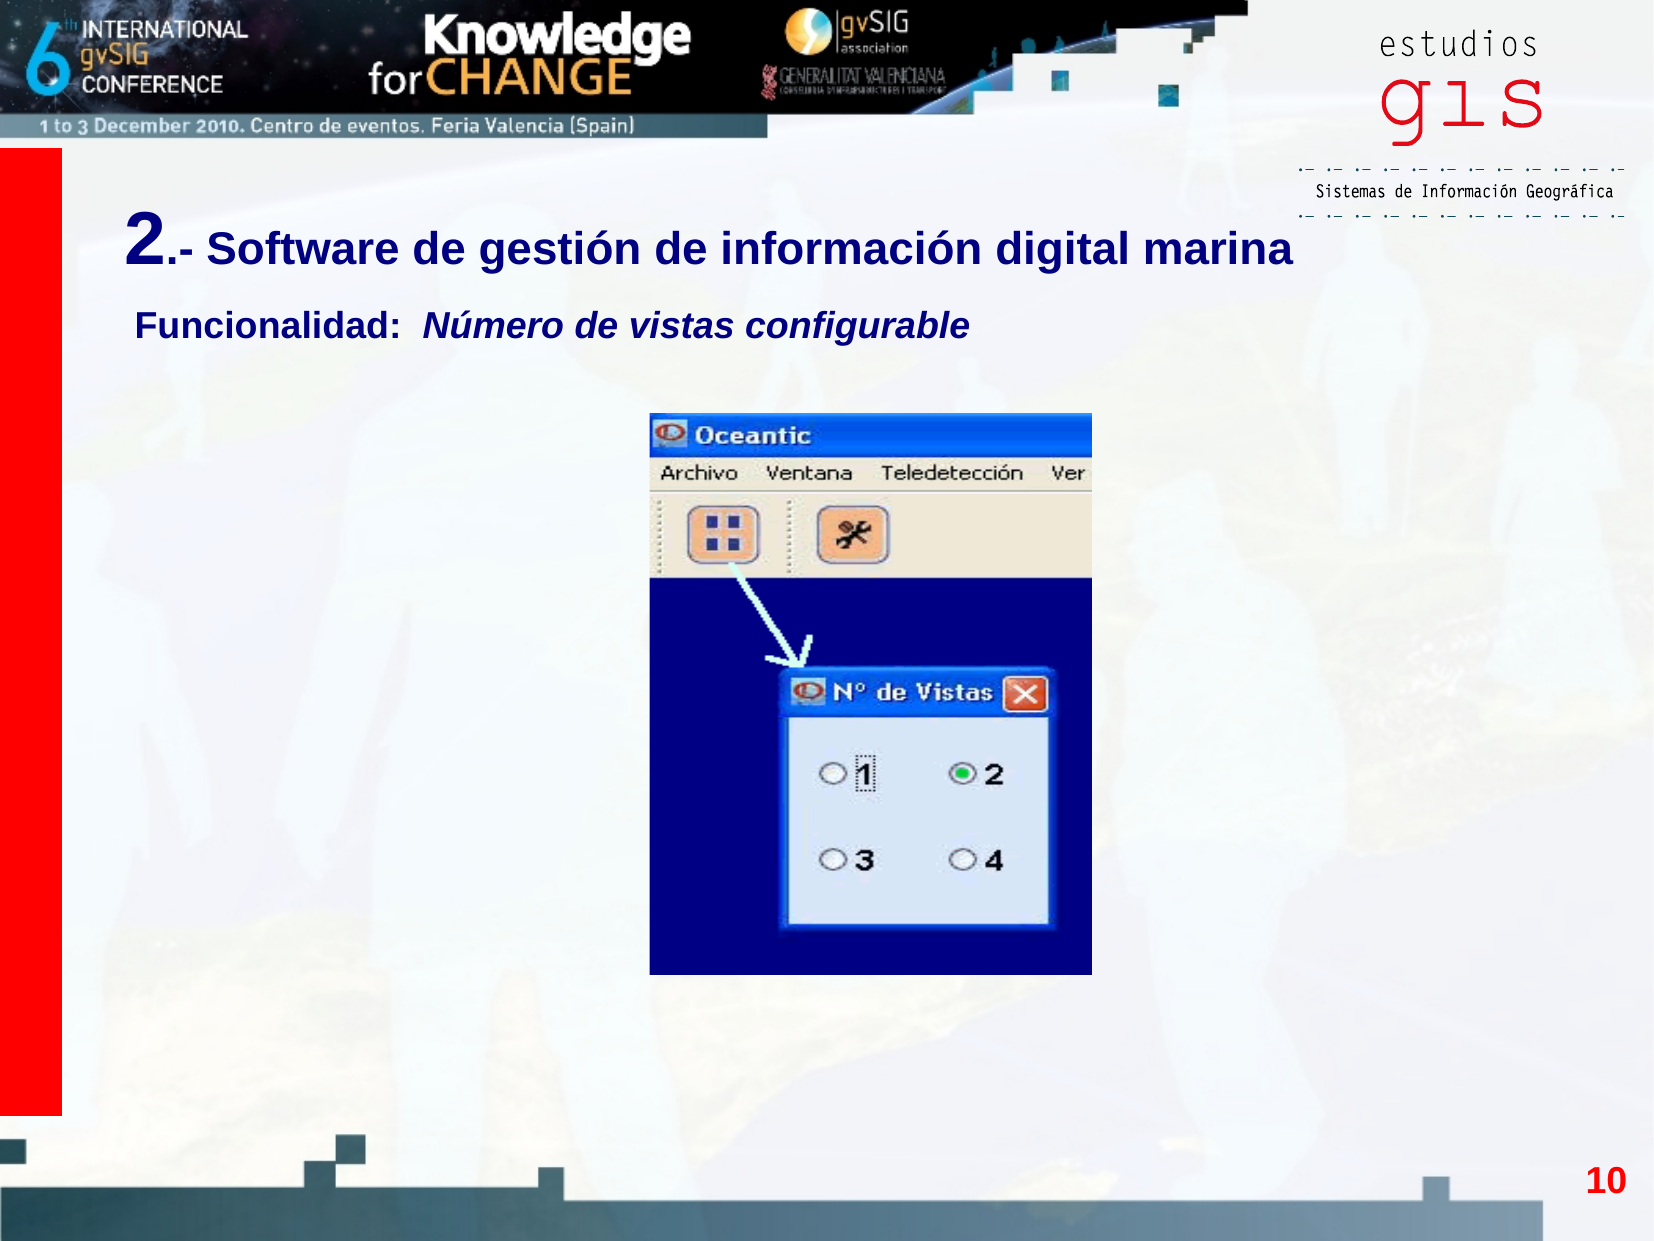

2.- Software de gestión de información digital marina
Funcionalidad: Número de vistas configurable
10